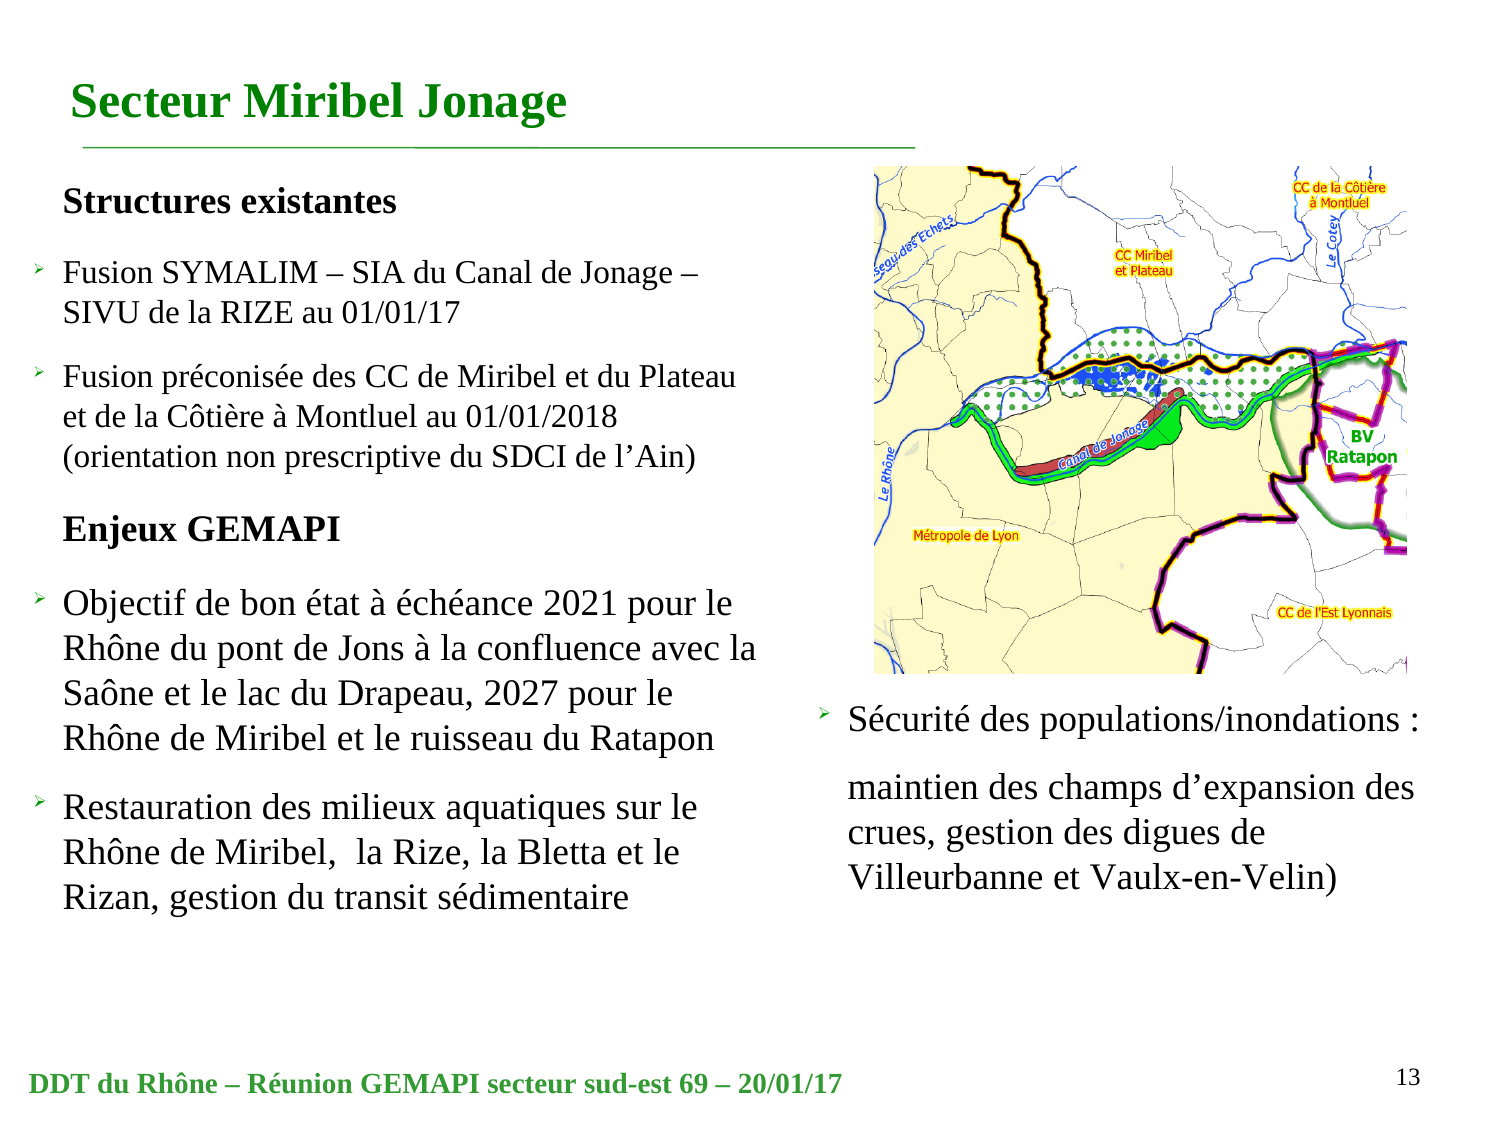

# Secteur Miribel Jonage
Structures existantes
Fusion SYMALIM – SIA du Canal de Jonage – SIVU de la RIZE au 01/01/17
Fusion préconisée des CC de Miribel et du Plateau
et de la Côtière à Montluel au 01/01/2018 (orientation non prescriptive du SDCI de l’Ain)
Enjeux GEMAPI
Objectif de bon état à échéance 2021 pour le Rhône du pont de Jons à la confluence avec la Saône et le lac du Drapeau, 2027 pour le Rhône de Miribel et le ruisseau du Ratapon
Restauration des milieux aquatiques sur le Rhône de Miribel, la Rize, la Bletta et le Rizan, gestion du transit sédimentaire
Sécurité des populations/inondations :
maintien des champs d’expansion des crues, gestion des digues de Villeurbanne et Vaulx-en-Velin)
13